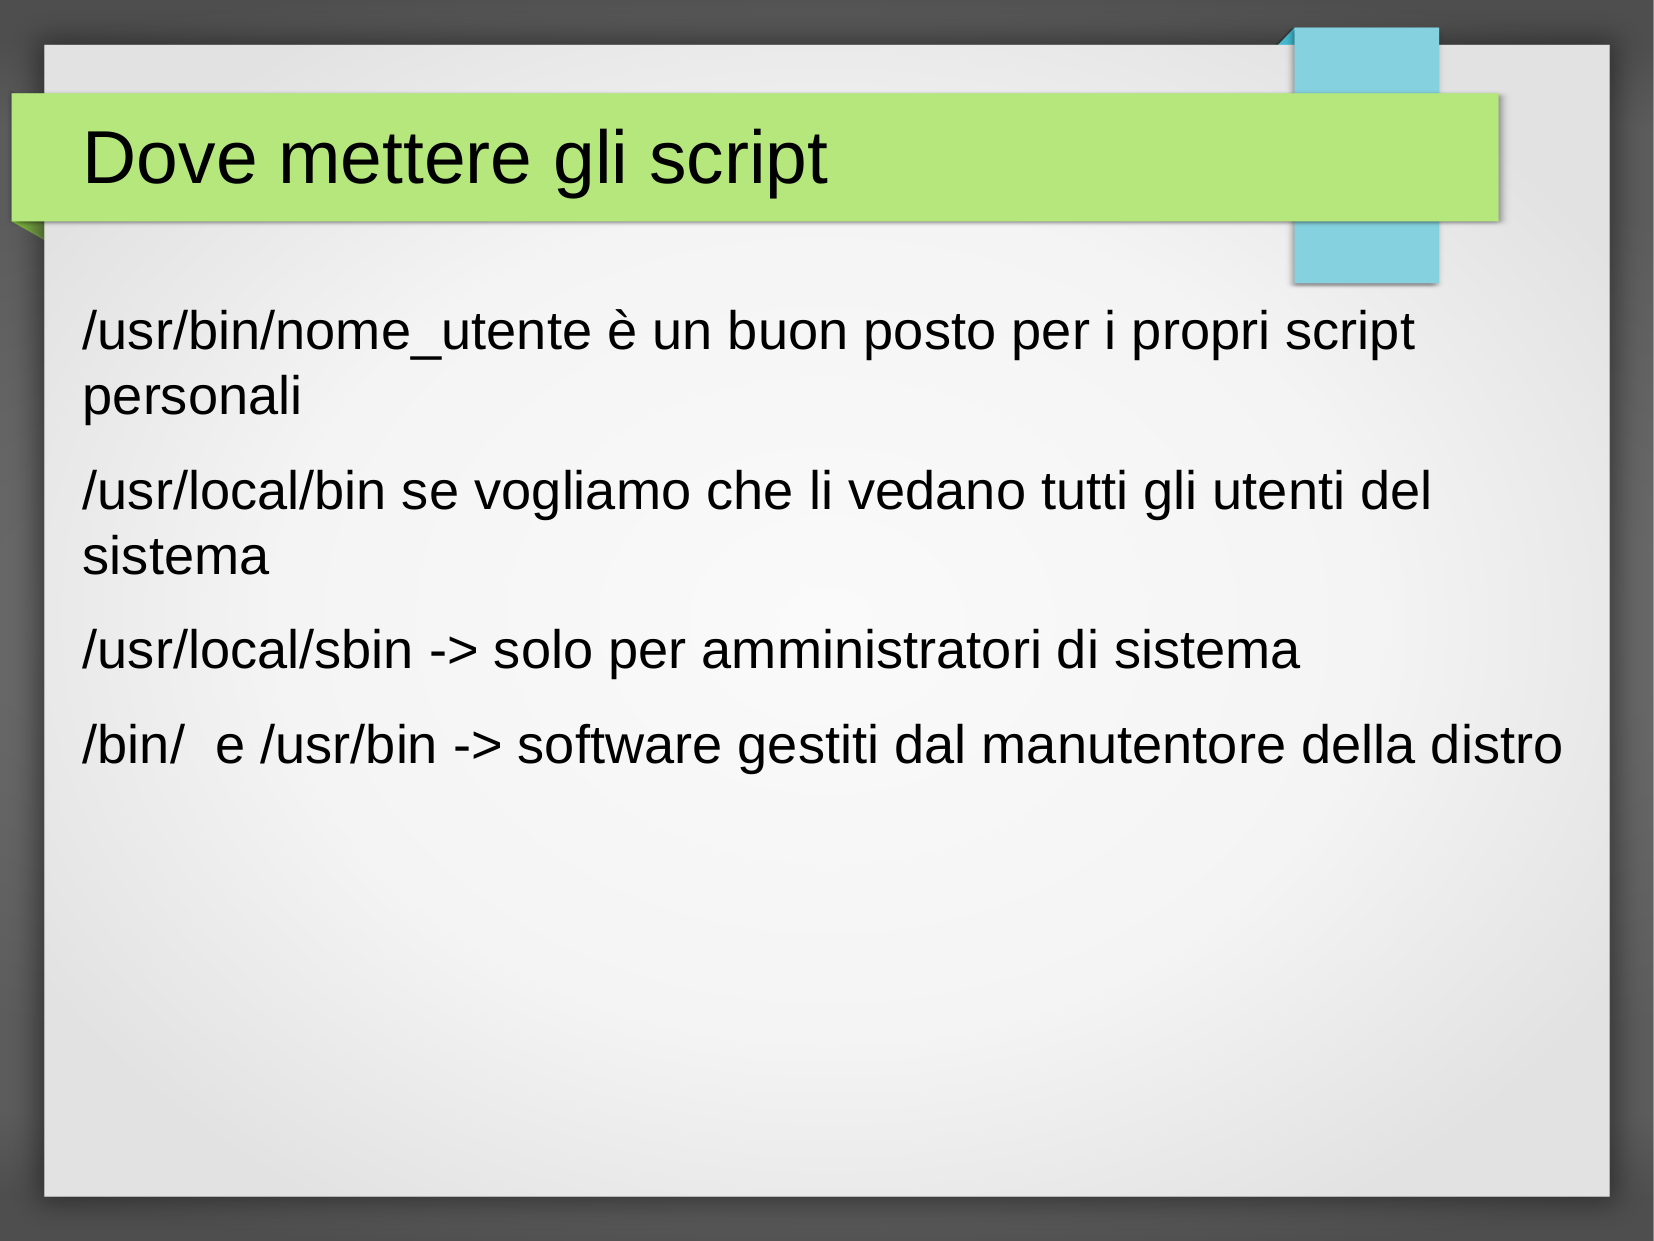

# Dove mettere gli script
/usr/bin/nome_utente è un buon posto per i propri script personali
/usr/local/bin se vogliamo che li vedano tutti gli utenti del sistema
/usr/local/sbin -> solo per amministratori di sistema
/bin/ e /usr/bin -> software gestiti dal manutentore della distro